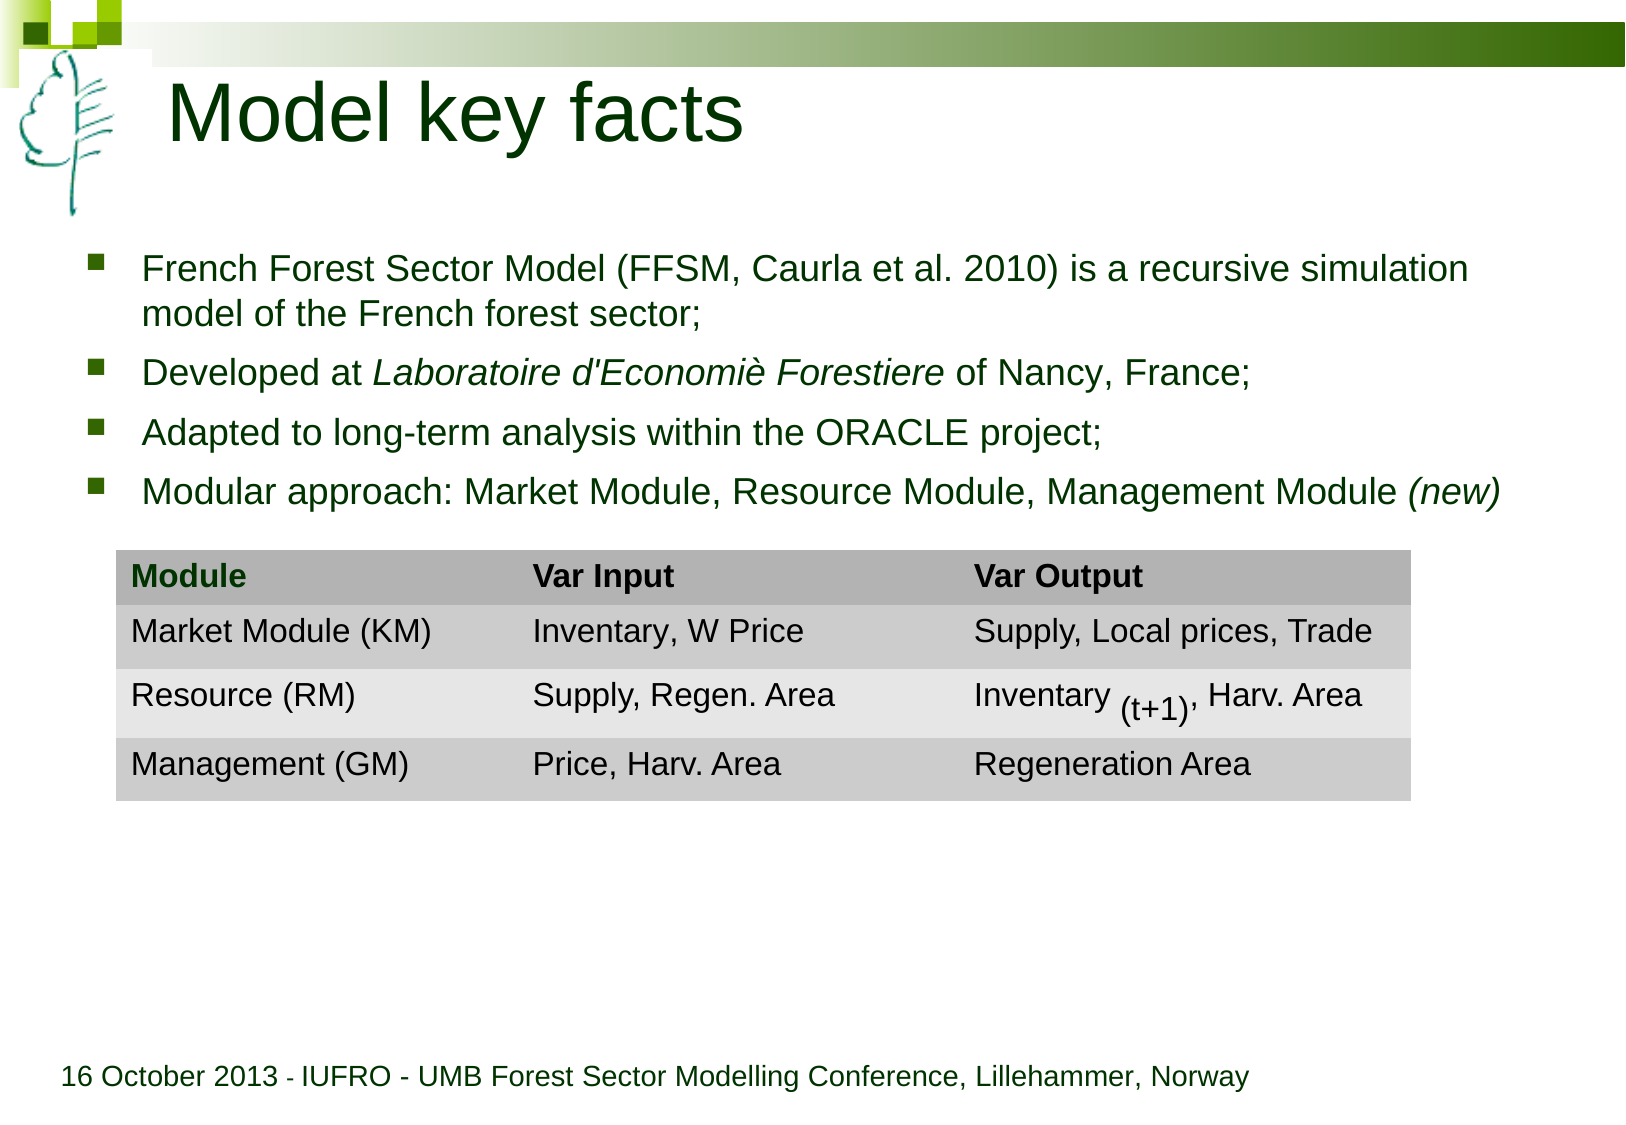

# Model key facts
French Forest Sector Model (FFSM, Caurla et al. 2010) is a recursive simulation model of the French forest sector;
Developed at Laboratoire d'Economiè Forestiere of Nancy, France;
Adapted to long-term analysis within the ORACLE project;
Modular approach: Market Module, Resource Module, Management Module (new)
| Module | Var Input | Var Output |
| --- | --- | --- |
| Market Module (KM) | Inventary, W Price | Supply, Local prices, Trade |
| Resource (RM) | Supply, Regen. Area | Inventary (t+1), Harv. Area |
| Management (GM) | Price, Harv. Area | Regeneration Area |